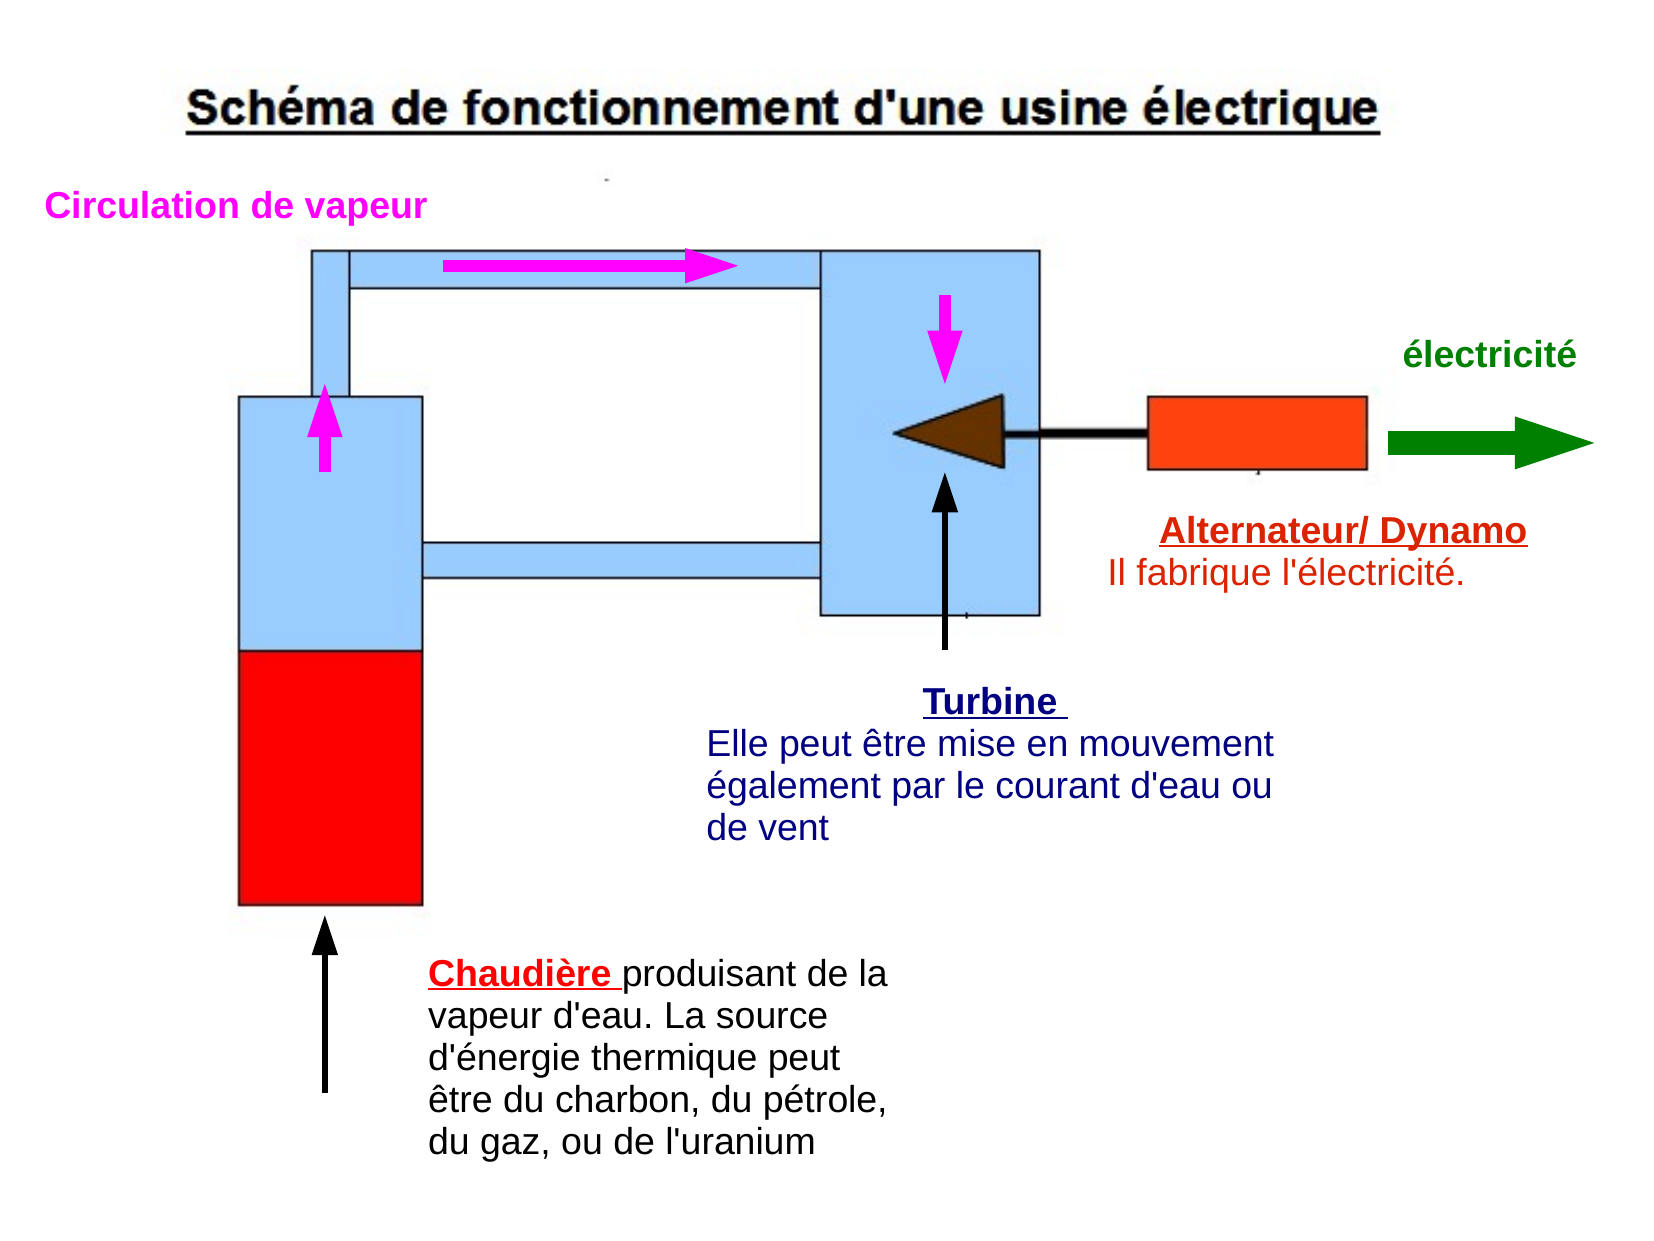

Circulation de vapeur
électricité
Alternateur/ Dynamo
Il fabrique l'électricité.
Turbine
Elle peut être mise en mouvement également par le courant d'eau ou de vent
Chaudière produisant de la vapeur d'eau. La source d'énergie thermique peut être du charbon, du pétrole, du gaz, ou de l'uranium
Chaudière produisant de la vapeur d'eau. La source d'énergie thermique peut être du charbon, du pétrole, du gaz, ou de l'uranium
Chaudière produisant de la vapeur d'eau. La source d'énergie thermique peut être du charbon, du pétrole, du gaz, ou de l'uranium